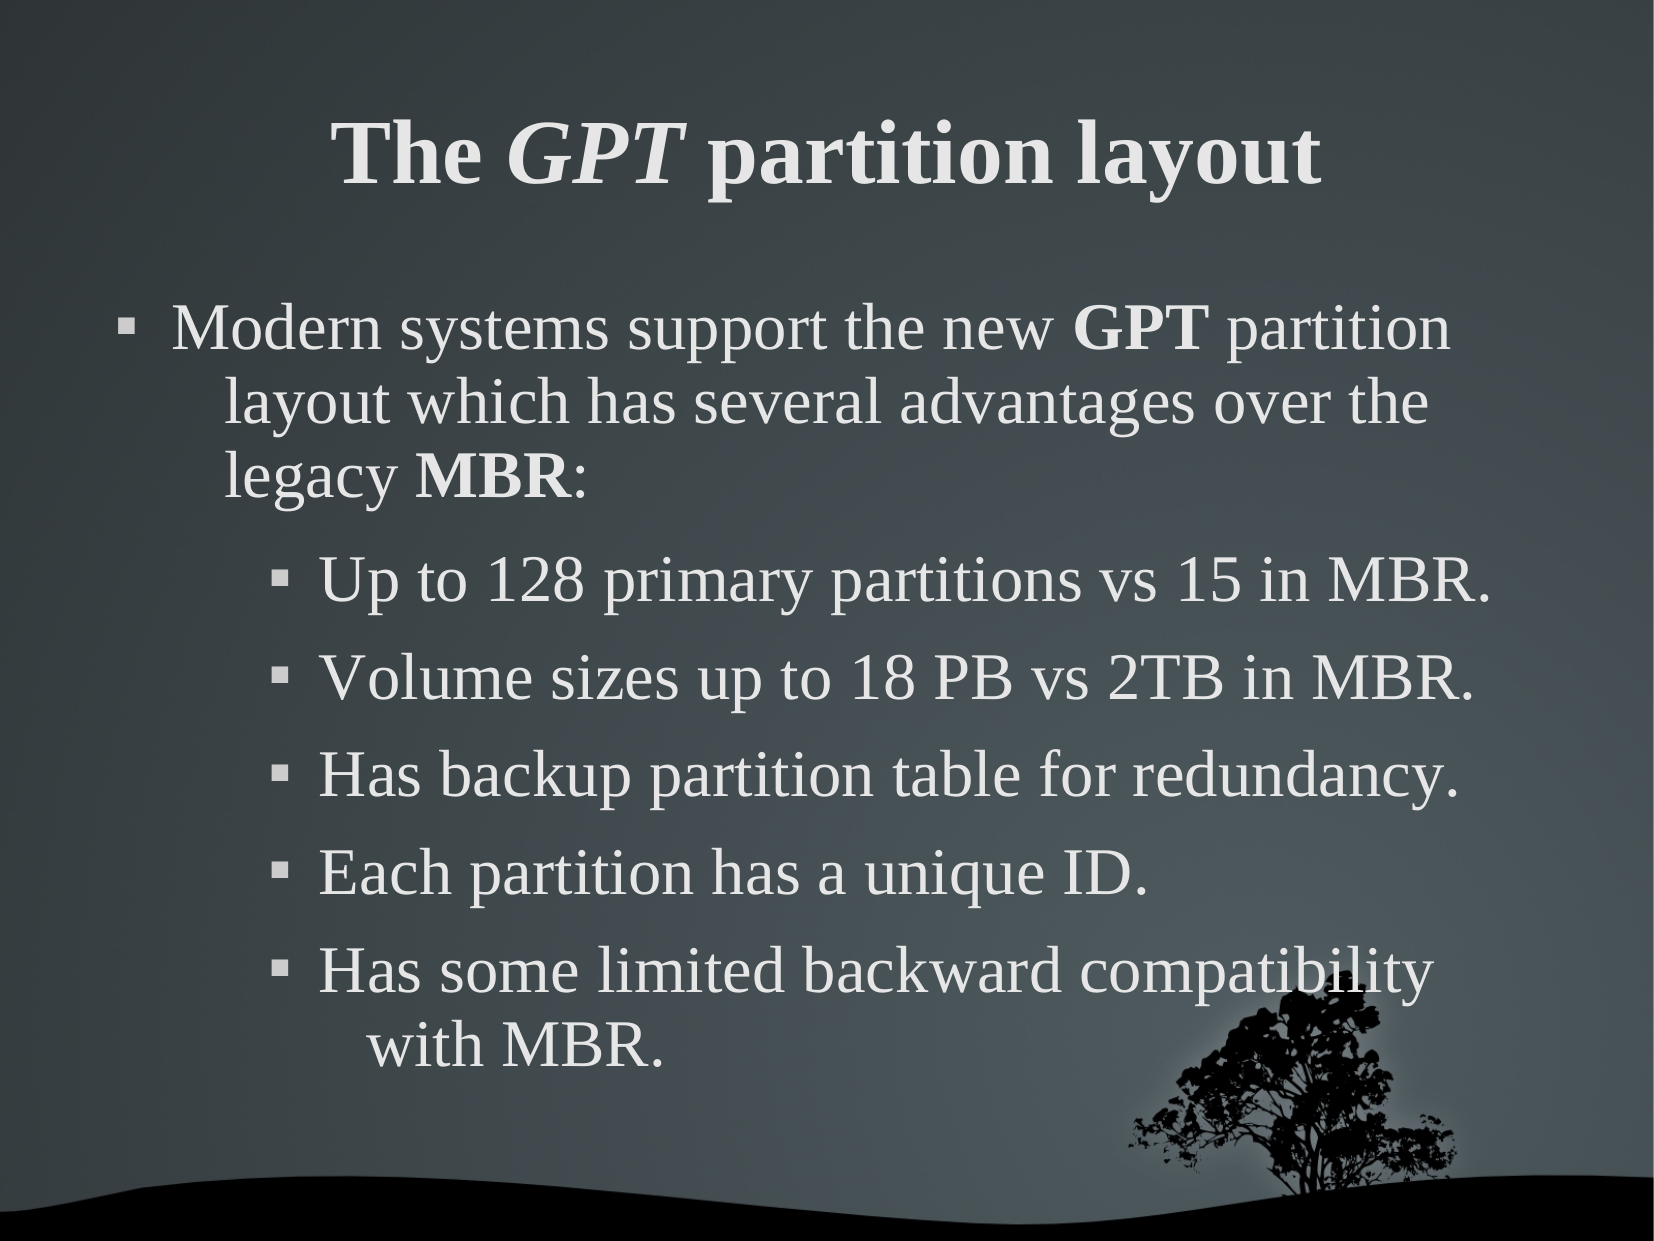

# The GPT partition layout
Modern systems support the new GPT partition layout which has several advantages over the legacy MBR:
Up to 128 primary partitions vs 15 in MBR.
Volume sizes up to 18 PB vs 2TB in MBR.
Has backup partition table for redundancy.
Each partition has a unique ID.
Has some limited backward compatibility with MBR.